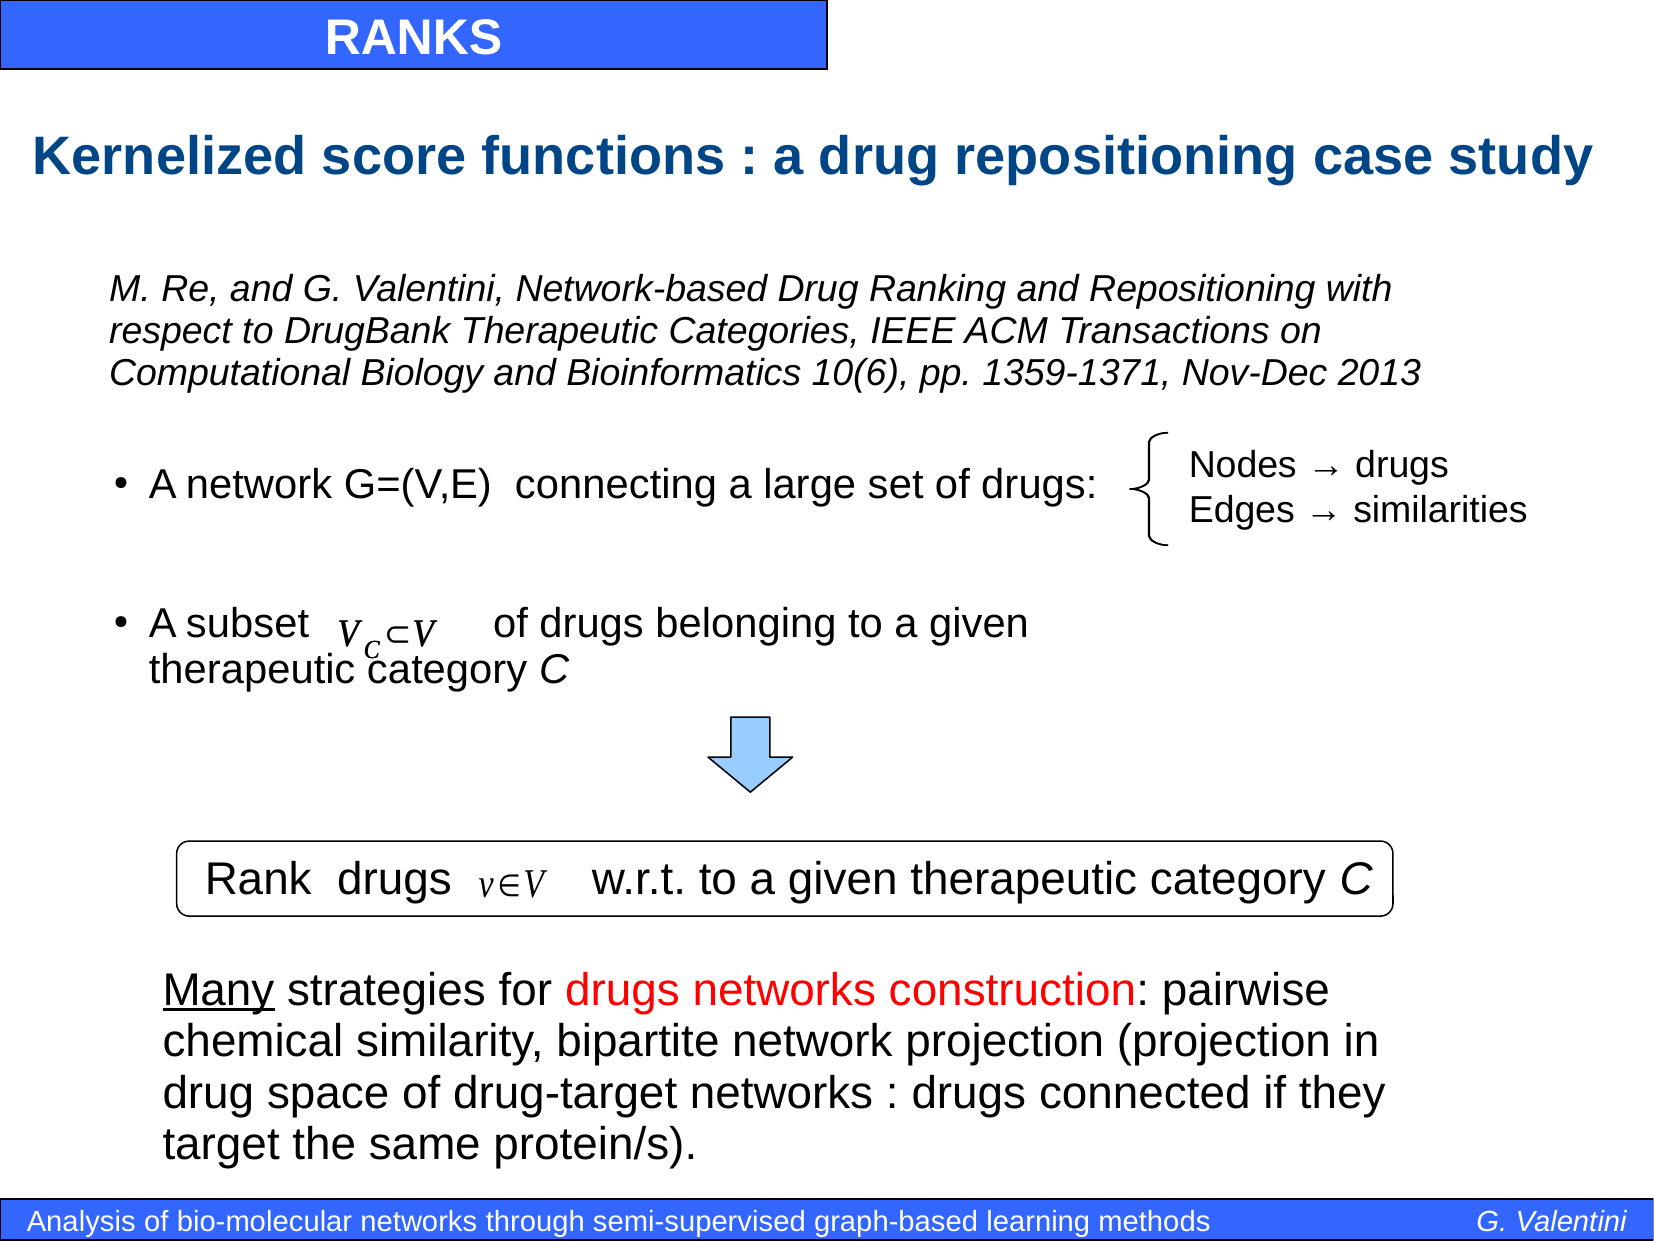

RANKS
Kernelized score functions : a drug repositioning case study
M. Re, and G. Valentini, Network-based Drug Ranking and Repositioning with respect to DrugBank Therapeutic Categories, IEEE ACM Transactions on Computational Biology and Bioinformatics 10(6), pp. 1359-1371, Nov-Dec 2013
 Nodes → drugs
 Edges → similarities
A network G=(V,E) connecting a large set of drugs:
A subset of drugs belonging to a given therapeutic category C
Rank drugs w.r.t. to a given therapeutic category C
Many strategies for drugs networks construction: pairwise chemical similarity, bipartite network projection (projection in drug space of drug-target networks : drugs connected if they target the same protein/s).
Analysis of bio-molecular networks through semi-supervised graph-based learning methods G. Valentini